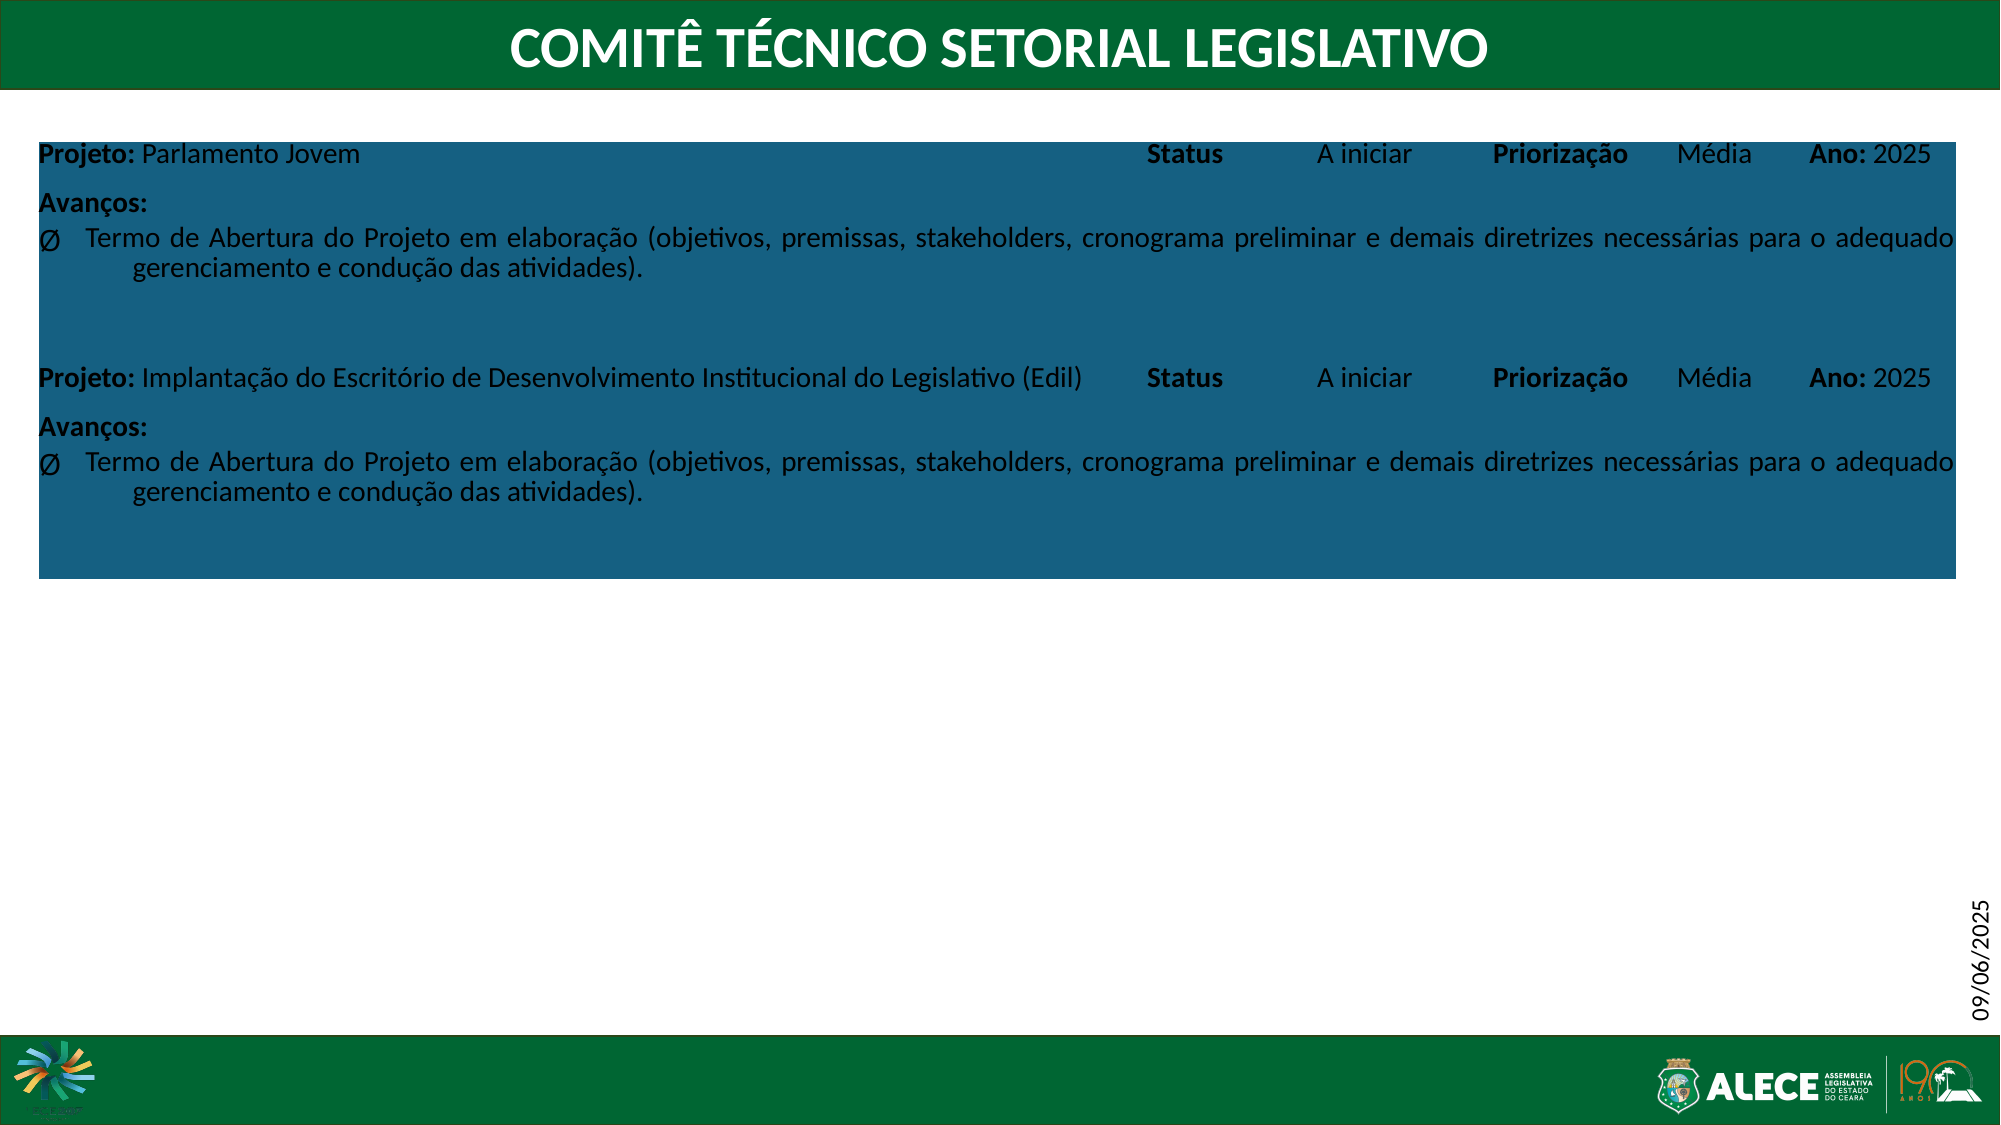

COMITÊ TÉCNICO SETORIAL LEGISLATIVO
| Projeto: Parlamento Jovem | Status | A iniciar | Priorização | Média | Ano: 2025 |
| --- | --- | --- | --- | --- | --- |
| Avanços: Termo de Abertura do Projeto em elaboração (objetivos, premissas, stakeholders, cronograma preliminar e demais diretrizes necessárias para o adequado gerenciamento e condução das atividades). | | | | | |
| Projeto: Implantação do Escritório de Desenvolvimento Institucional do Legislativo (Edil) | Status | A iniciar | Priorização | Média | Ano: 2025 |
| Avanços: Termo de Abertura do Projeto em elaboração (objetivos, premissas, stakeholders, cronograma preliminar e demais diretrizes necessárias para o adequado gerenciamento e condução das atividades). | | | | | |
09/06/2025